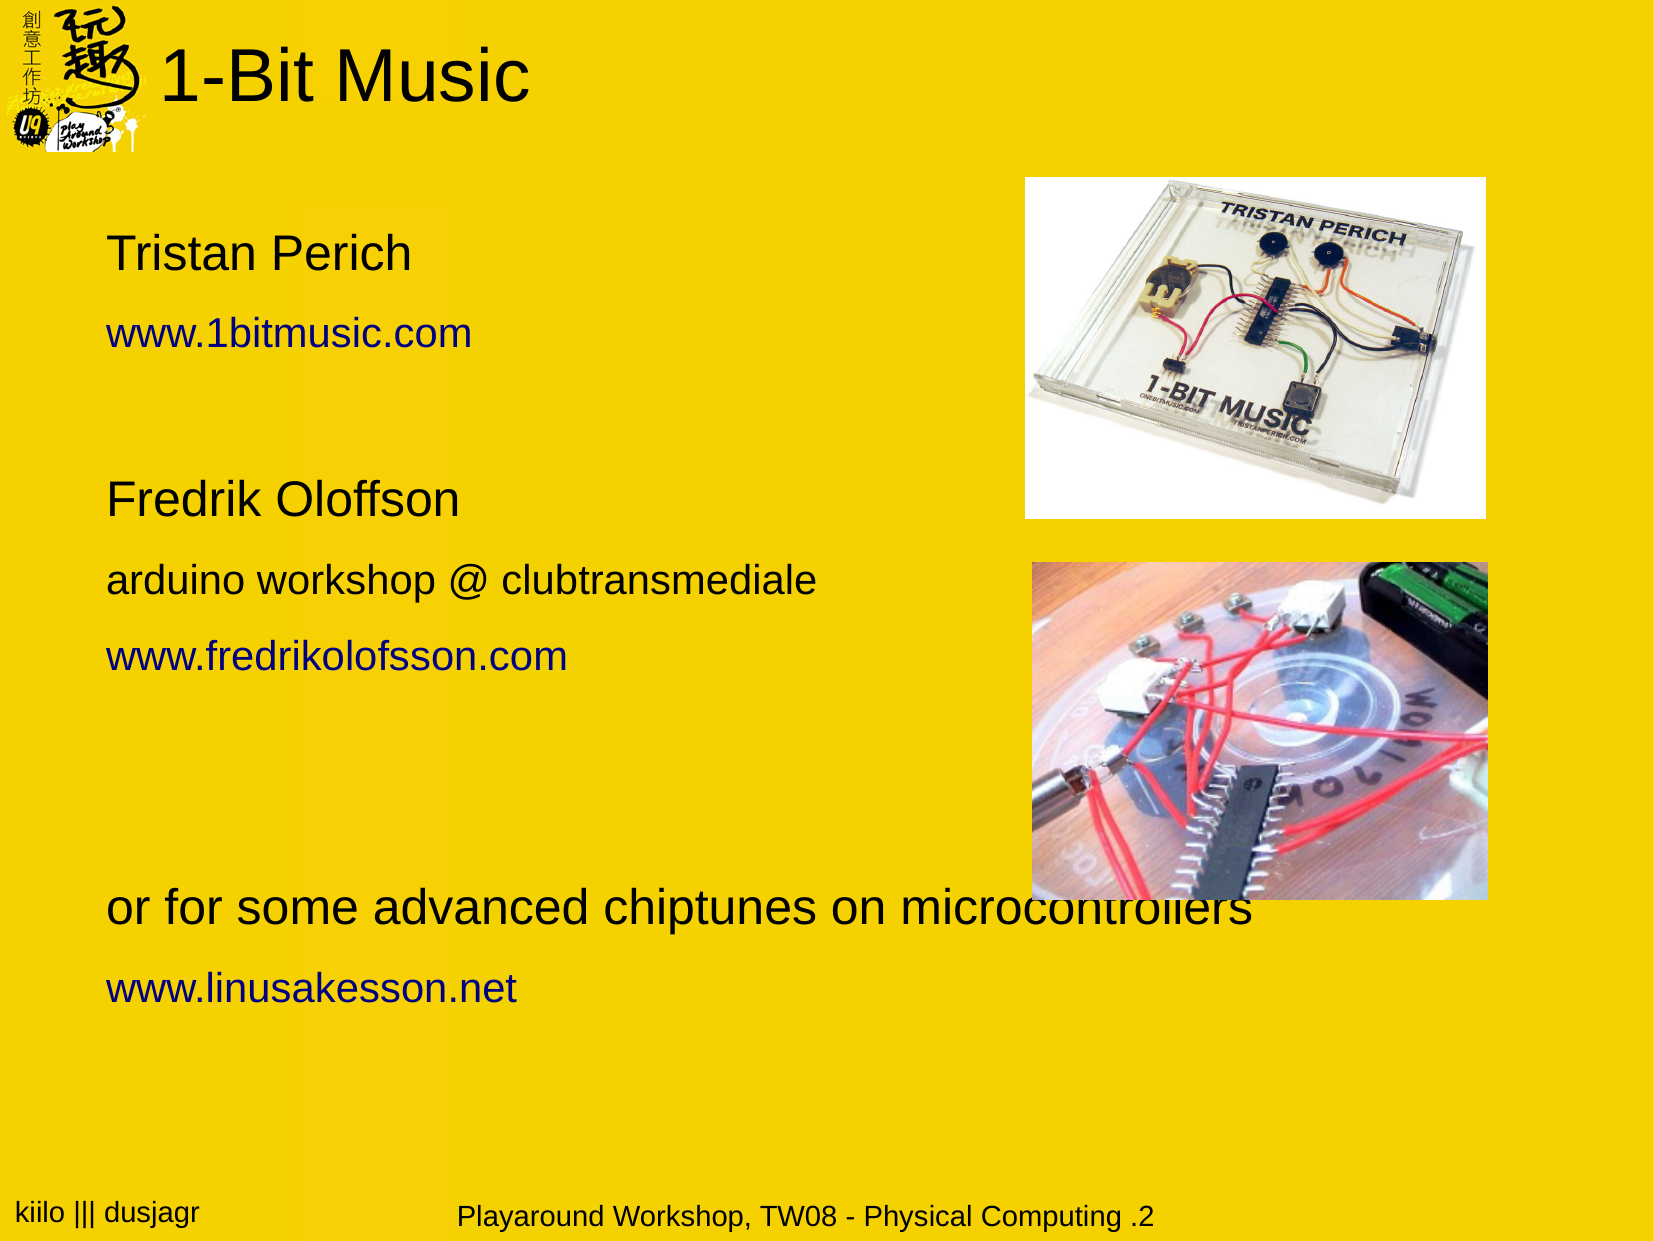

1-Bit Music
# Tristan Perich
www.1bitmusic.com
Fredrik Oloffson
arduino workshop @ clubtransmediale
www.fredrikolofsson.com
or for some advanced chiptunes on microcontrollers
www.linusakesson.net
Playaround Workshop, TW08 - Physical Computing .2